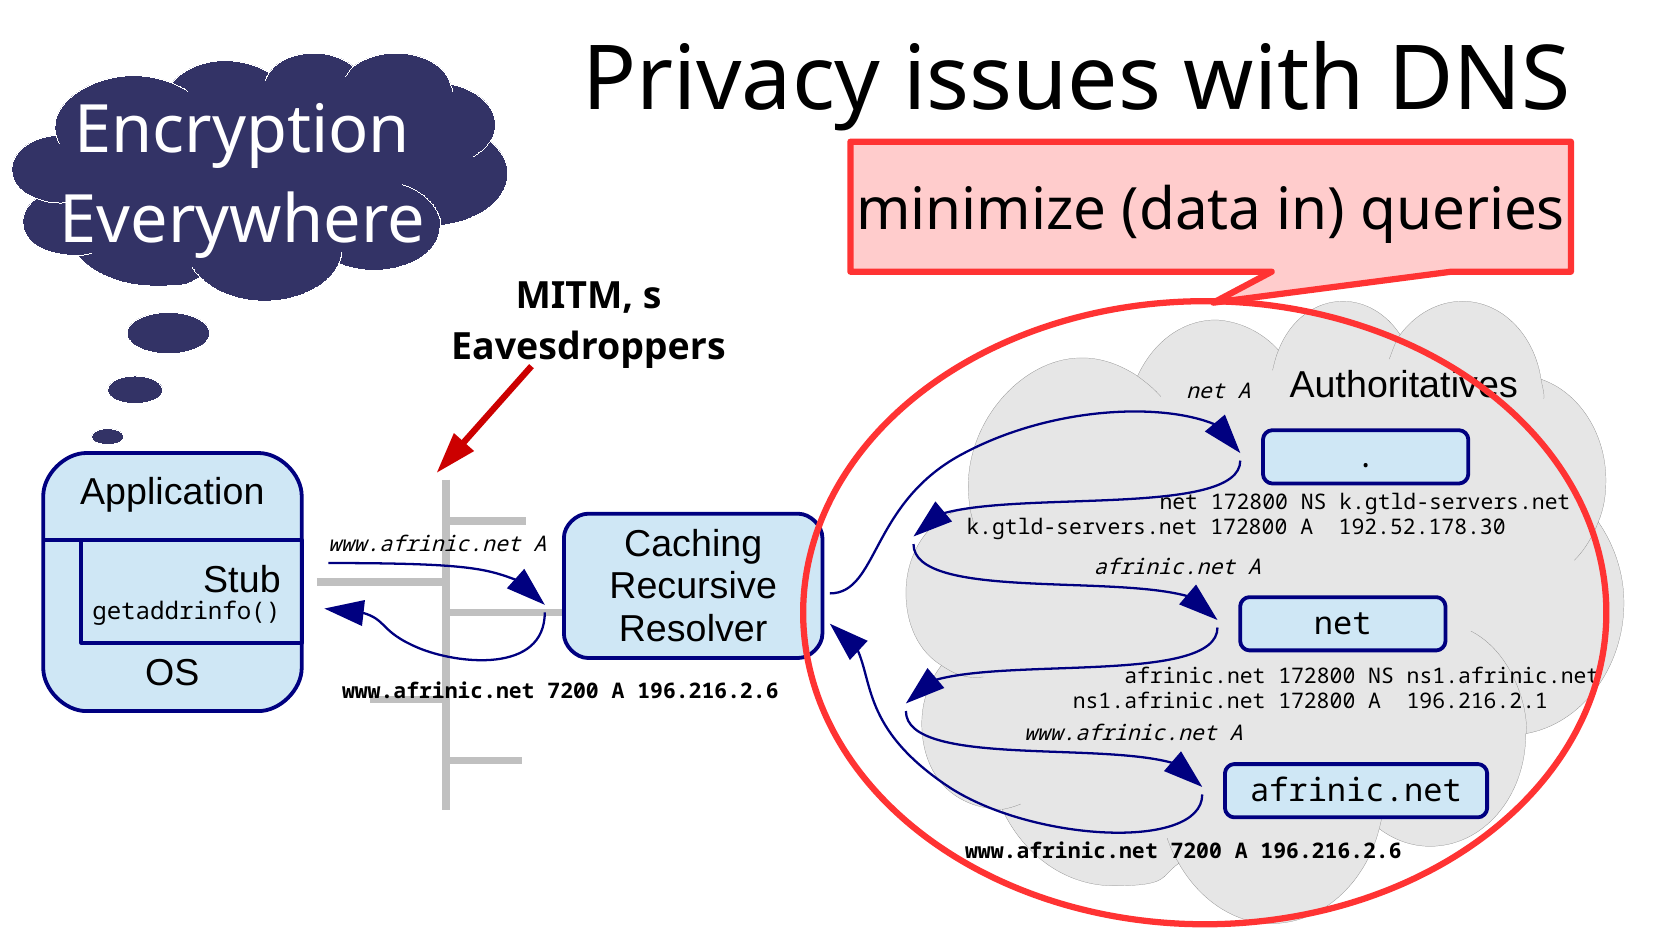

# Privacy issues with DNS
Encryption
Everywhere
minimize (data in) queries
MITM, s
Eavesdroppers